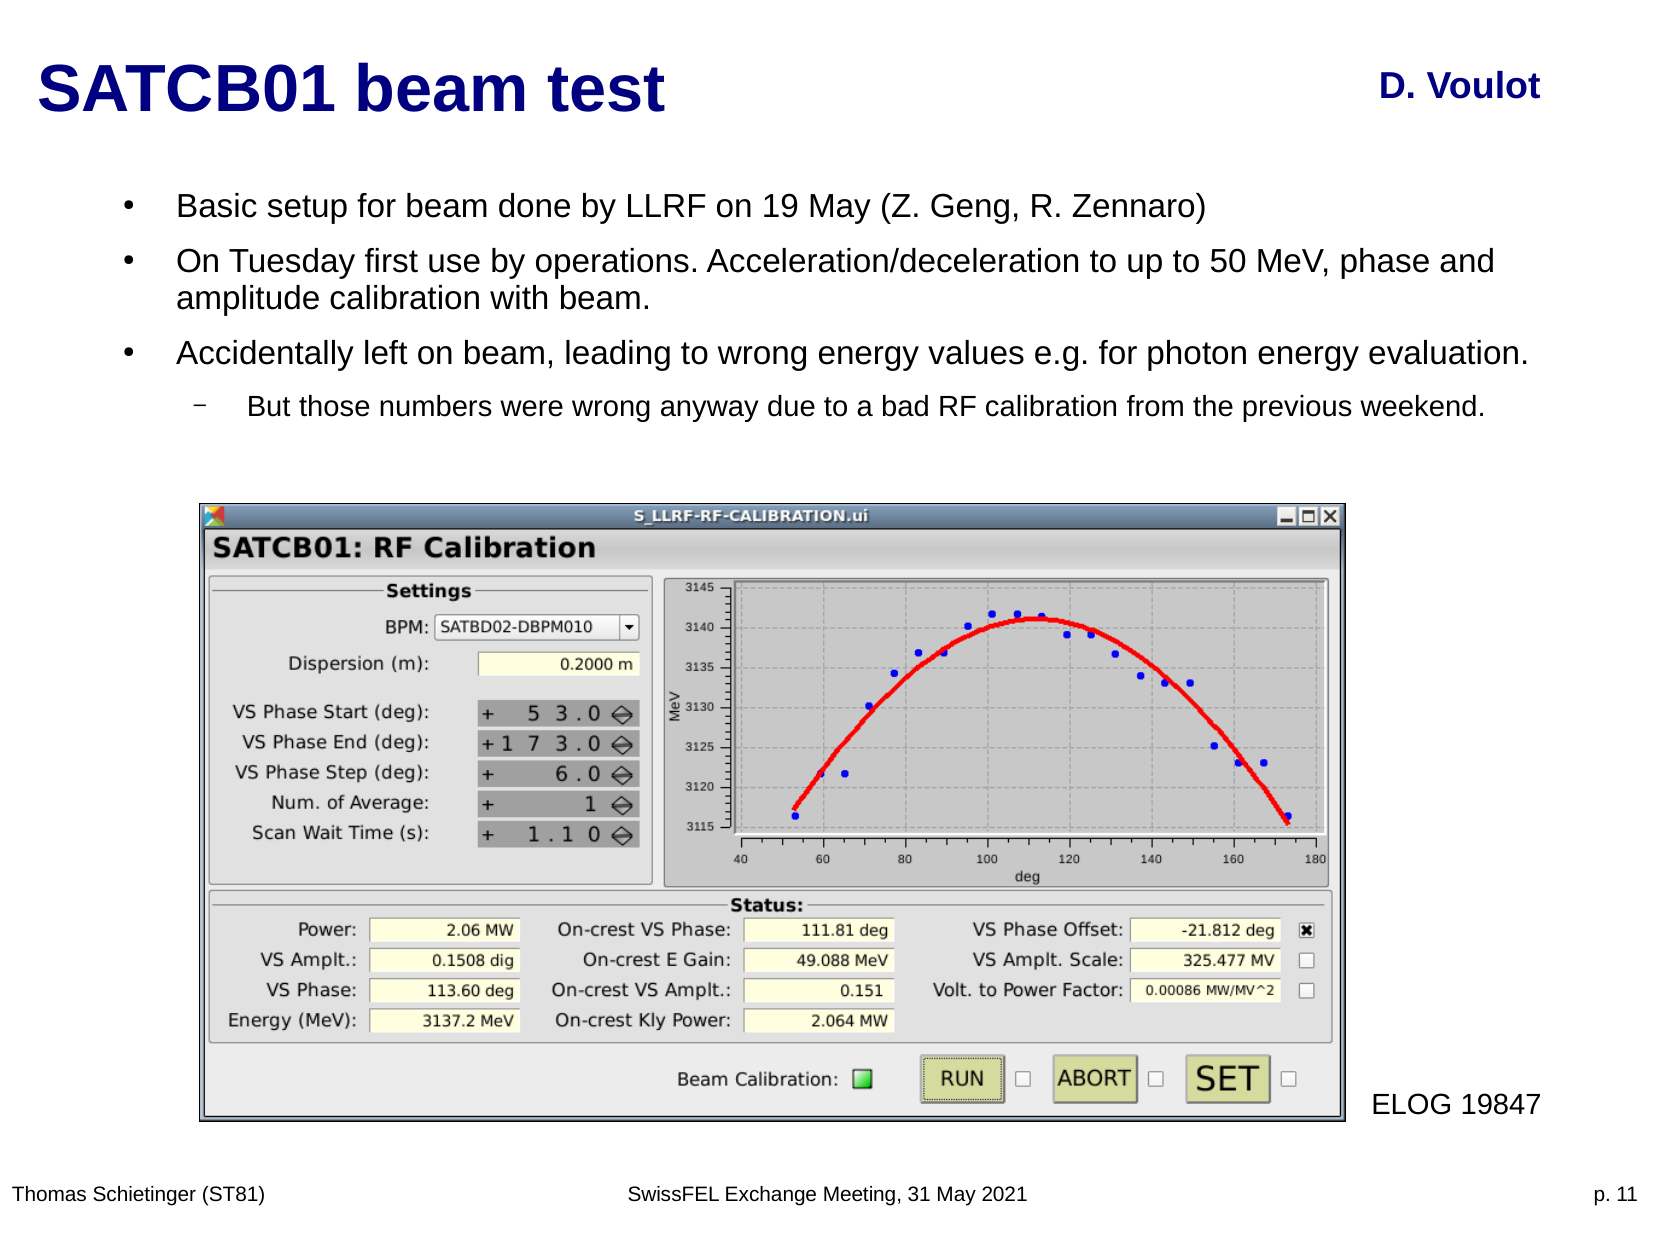

# SATCB01 beam test
D. Voulot
Basic setup for beam done by LLRF on 19 May (Z. Geng, R. Zennaro)
On Tuesday first use by operations. Acceleration/deceleration to up to 50 MeV, phase and amplitude calibration with beam.
Accidentally left on beam, leading to wrong energy values e.g. for photon energy evaluation.
But those numbers were wrong anyway due to a bad RF calibration from the previous weekend.
ELOG 19847
11